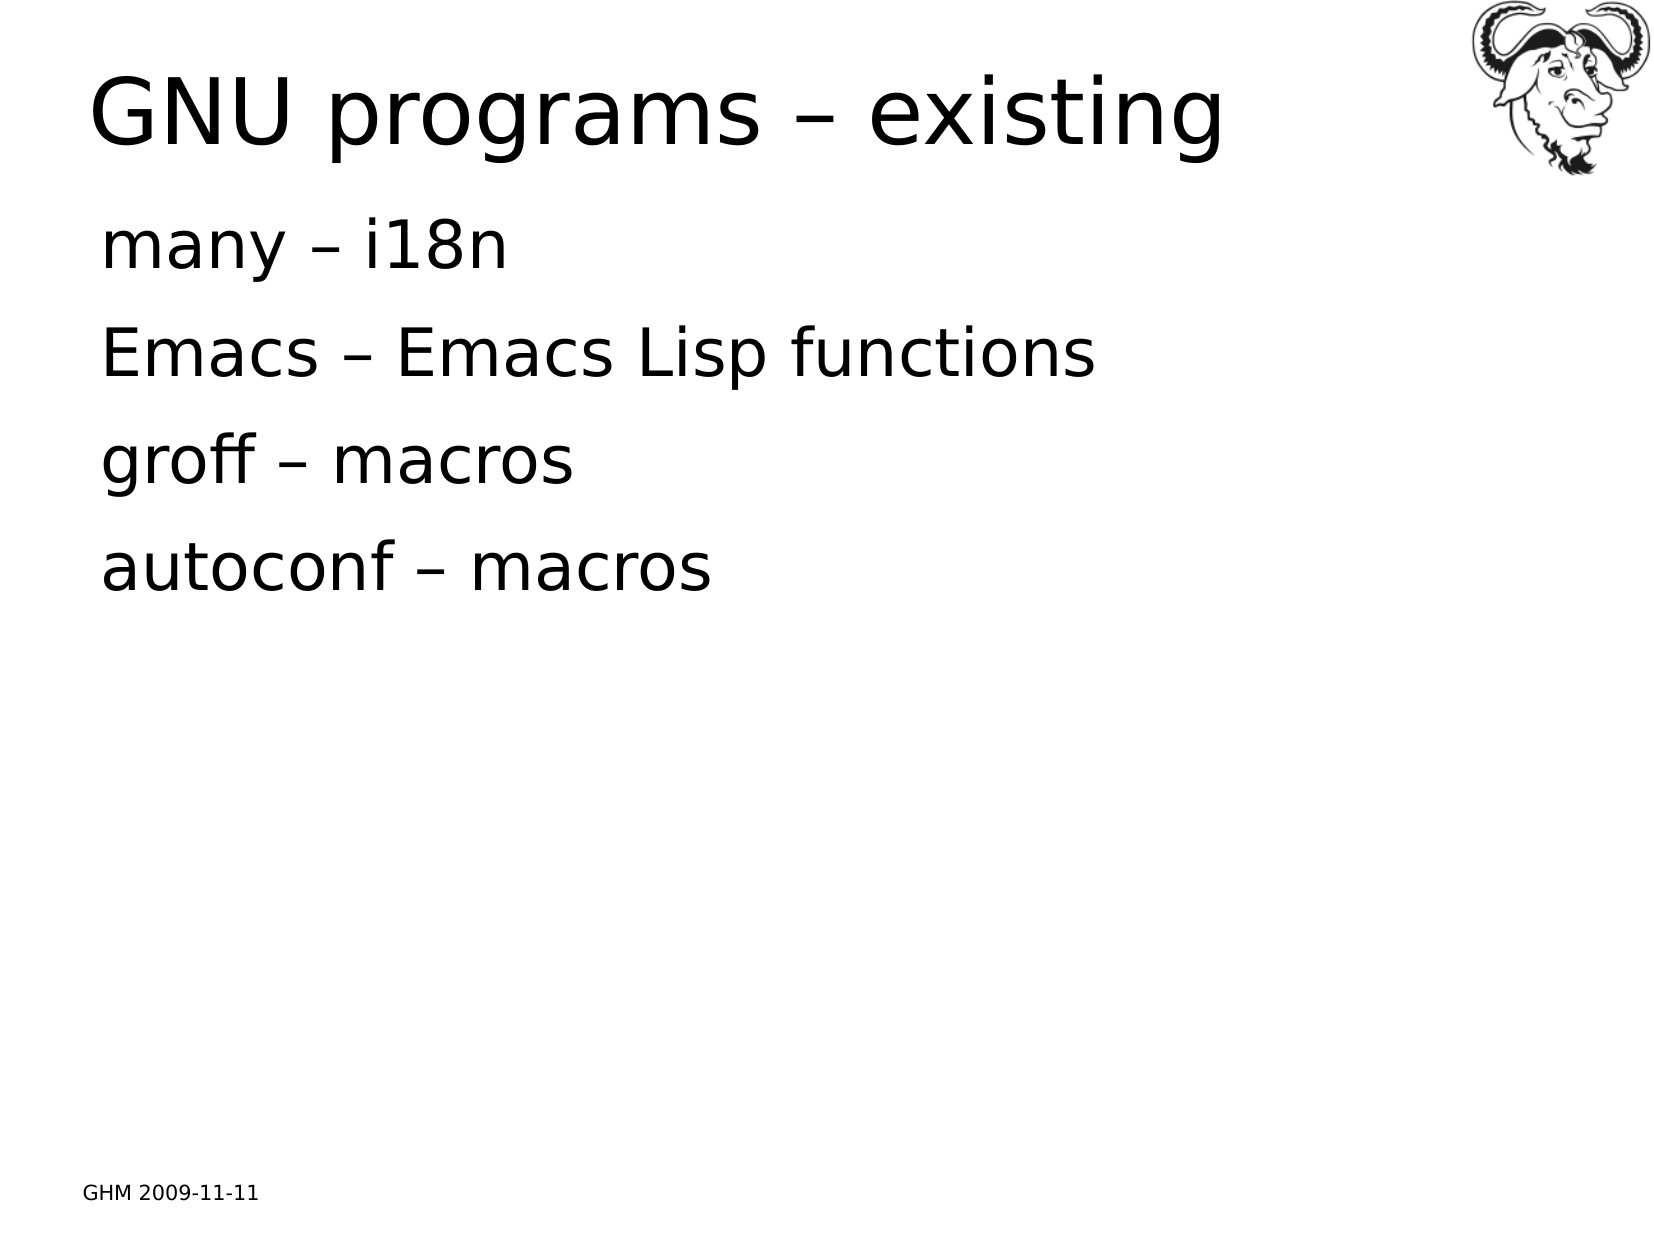

# GNU programs – existing
many – i18n
Emacs – Emacs Lisp functions
groff – macros
autoconf – macros